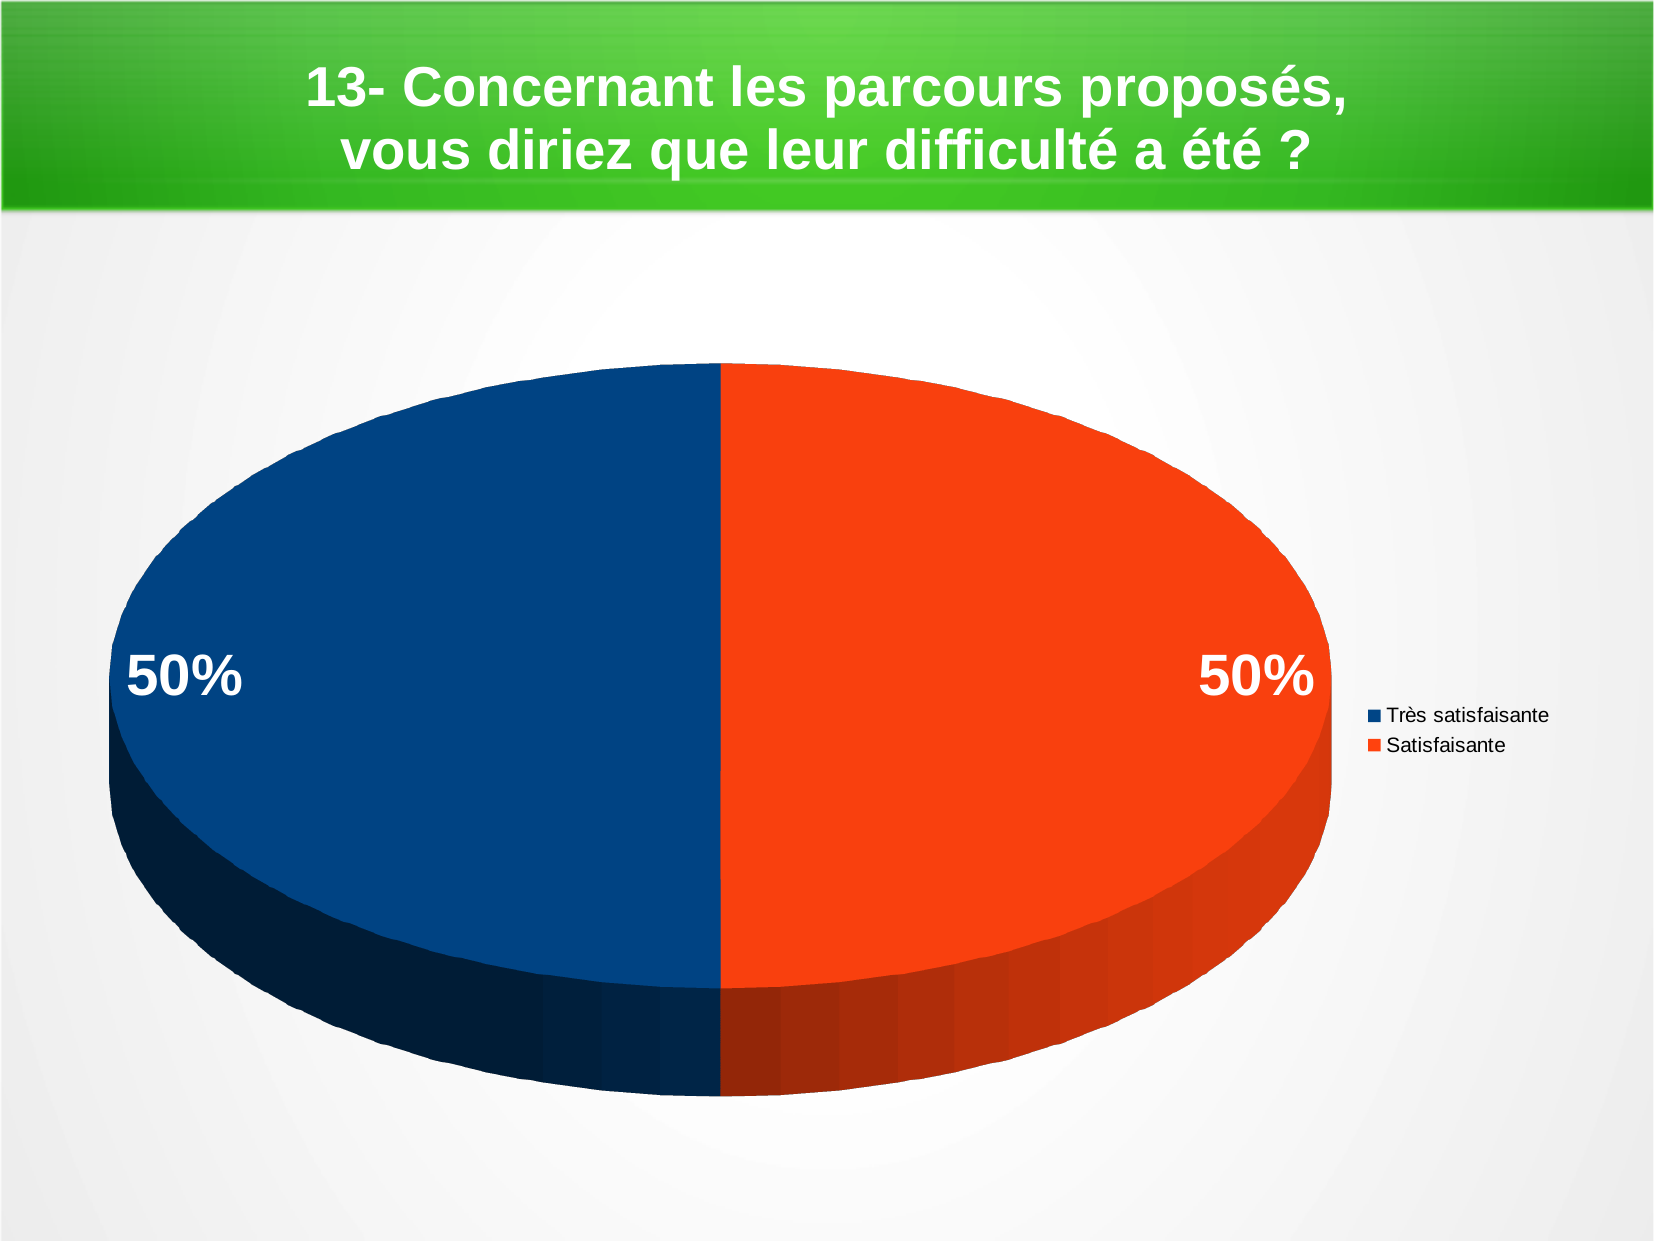

# 13- Concernant les parcours proposés, vous diriez que leur difficulté a été ?
[unsupported chart]